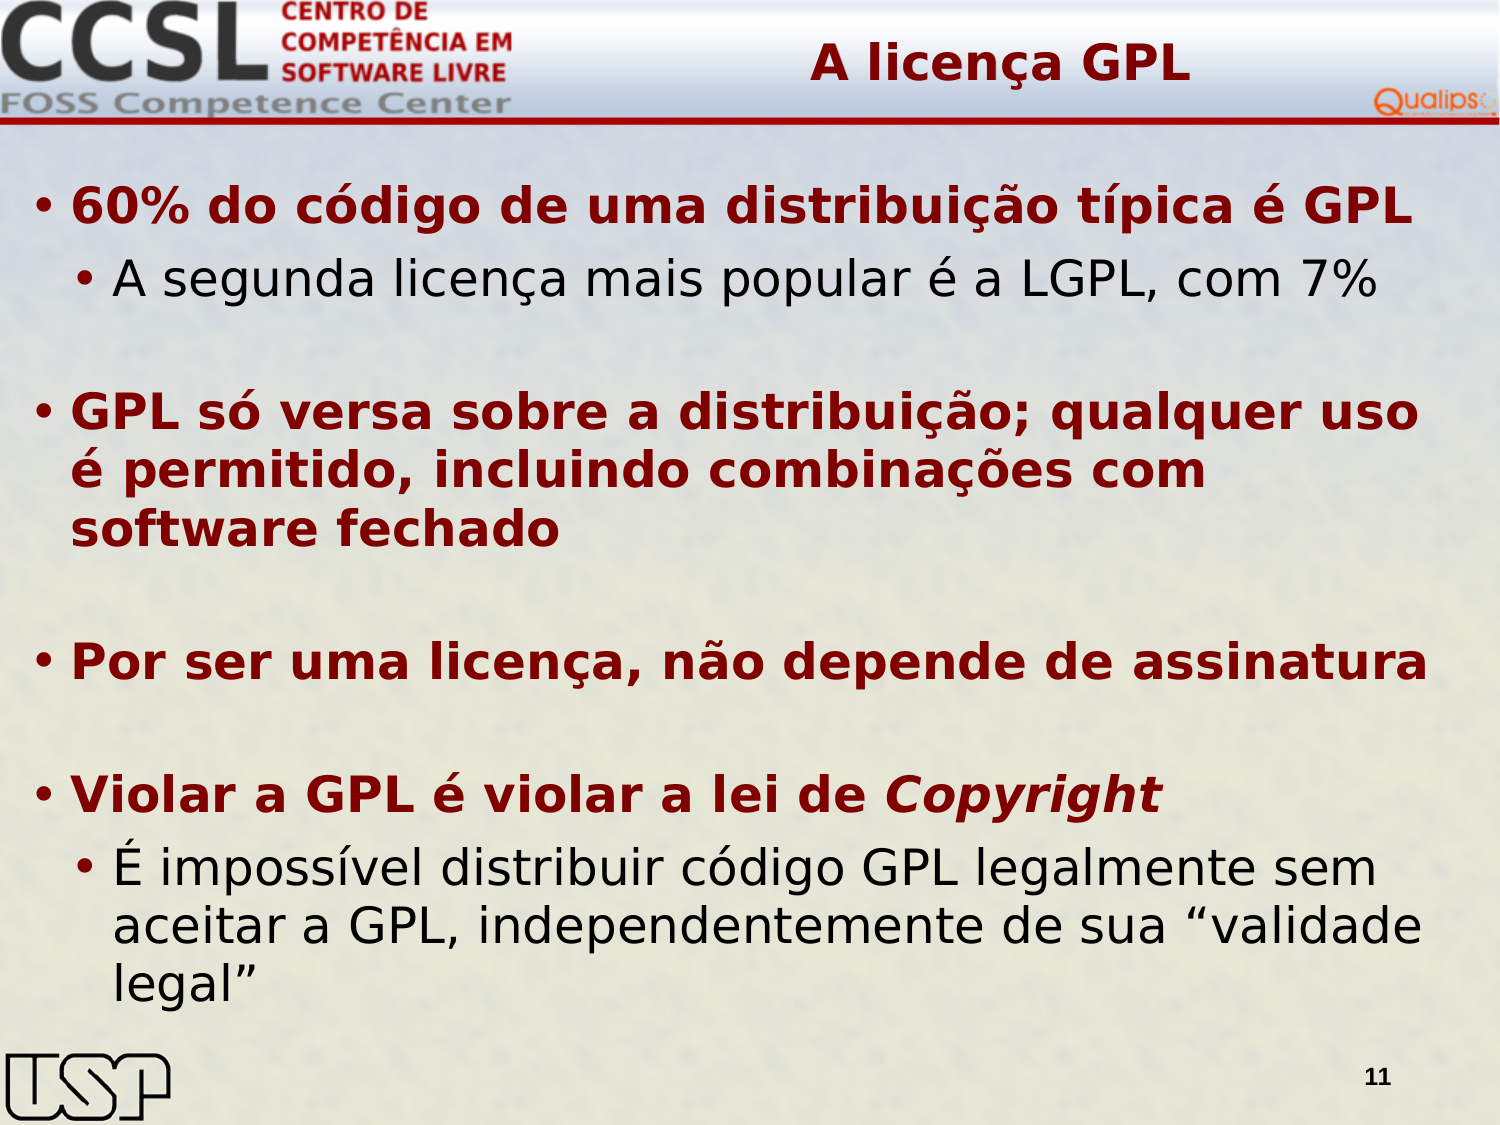

# A licença GPL
60% do código de uma distribuição típica é GPL
A segunda licença mais popular é a LGPL, com 7%
GPL só versa sobre a distribuição; qualquer uso é permitido, incluindo combinações com software fechado
Por ser uma licença, não depende de assinatura
Violar a GPL é violar a lei de Copyright
É impossível distribuir código GPL legalmente sem aceitar a GPL, independentemente de sua “validade legal”